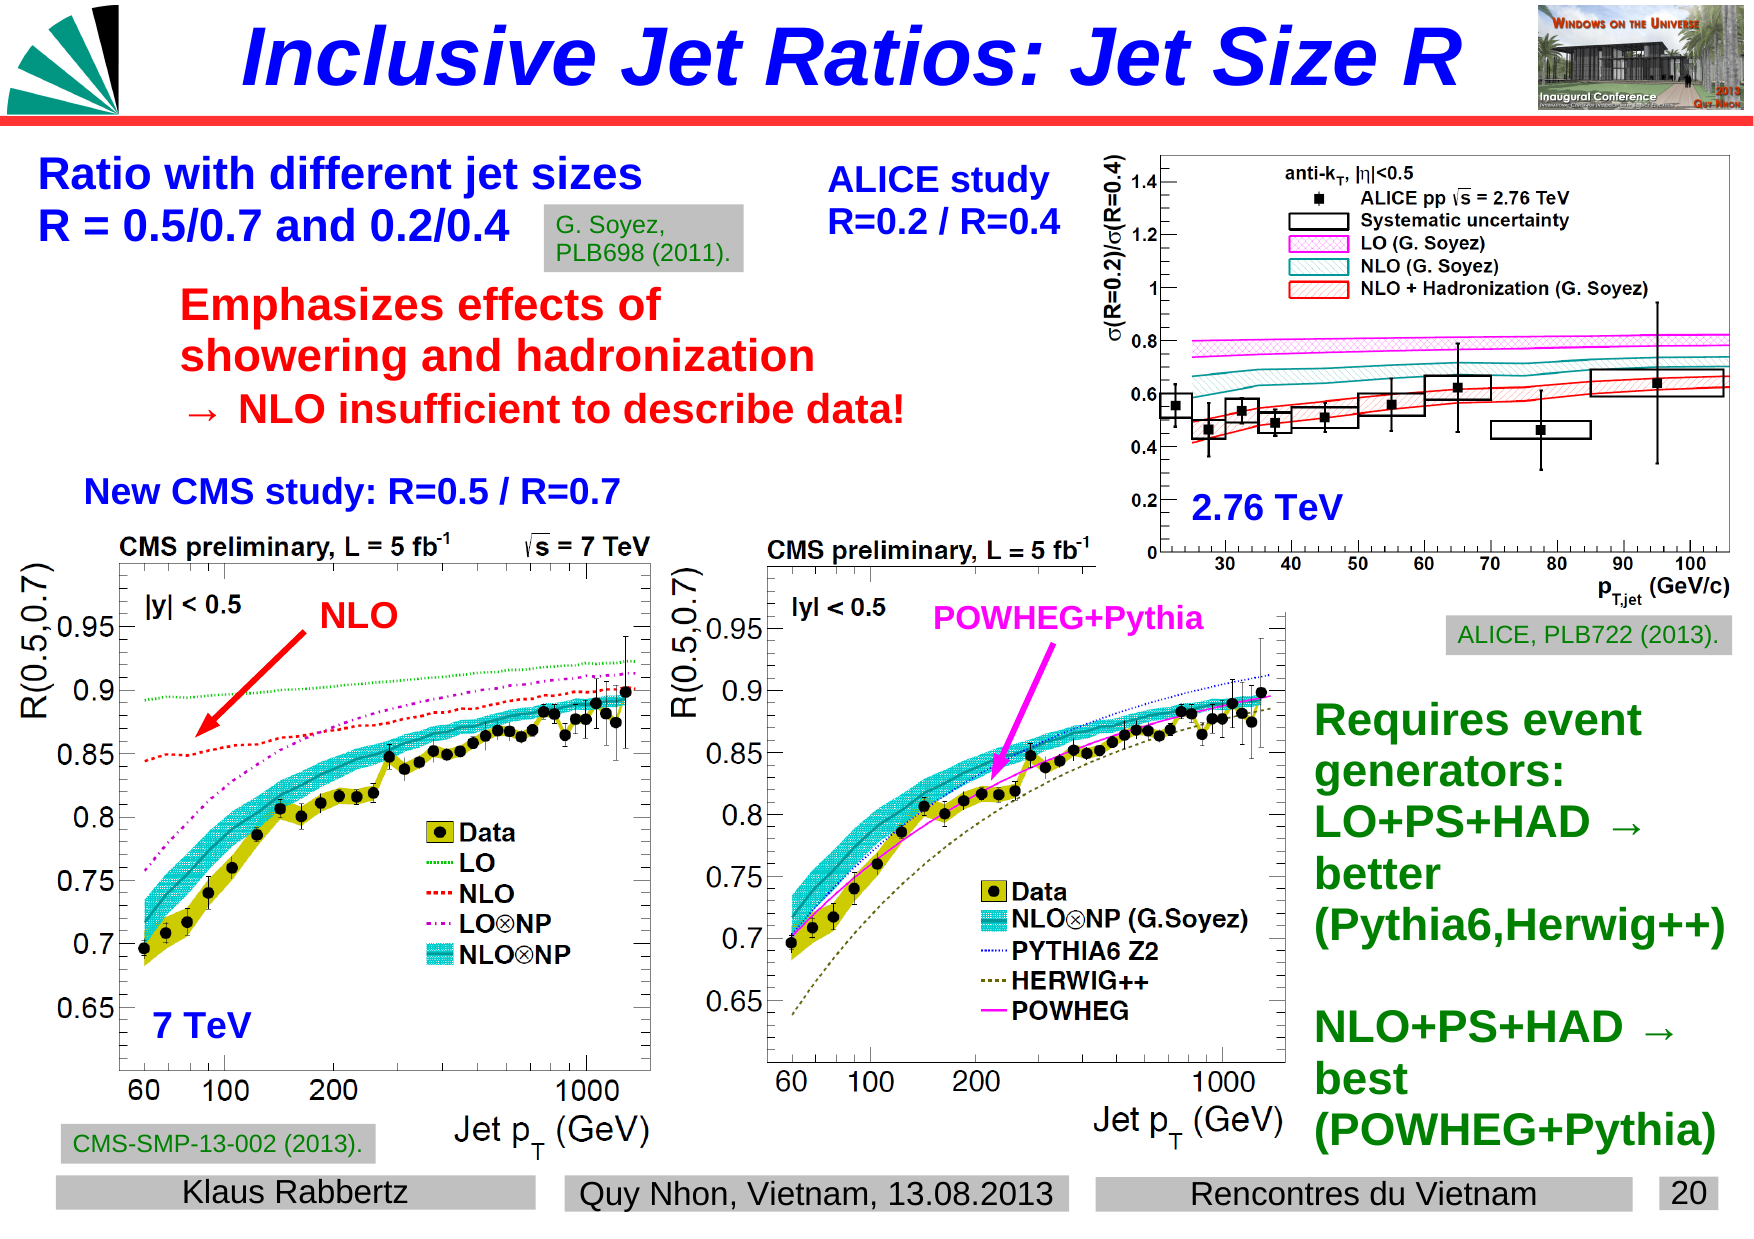

# Inclusive Jet Ratios: Jet Size R
Ratio with different jet sizes
R = 0.5/0.7 and 0.2/0.4
ALICE study
R=0.2 / R=0.4
G. Soyez,
PLB698 (2011).
Emphasizes effects of
showering and hadronization
→ NLO insufficient to describe data!
New CMS study: R=0.5 / R=0.7
2.76 TeV
NLO
POWHEG+Pythia
ALICE, PLB722 (2013).
Requires event
generators:
LO+PS+HAD →
better
(Pythia6,Herwig++)
NLO+PS+HAD →
best
(POWHEG+Pythia)
7 TeV
CMS-SMP-13-002 (2013).